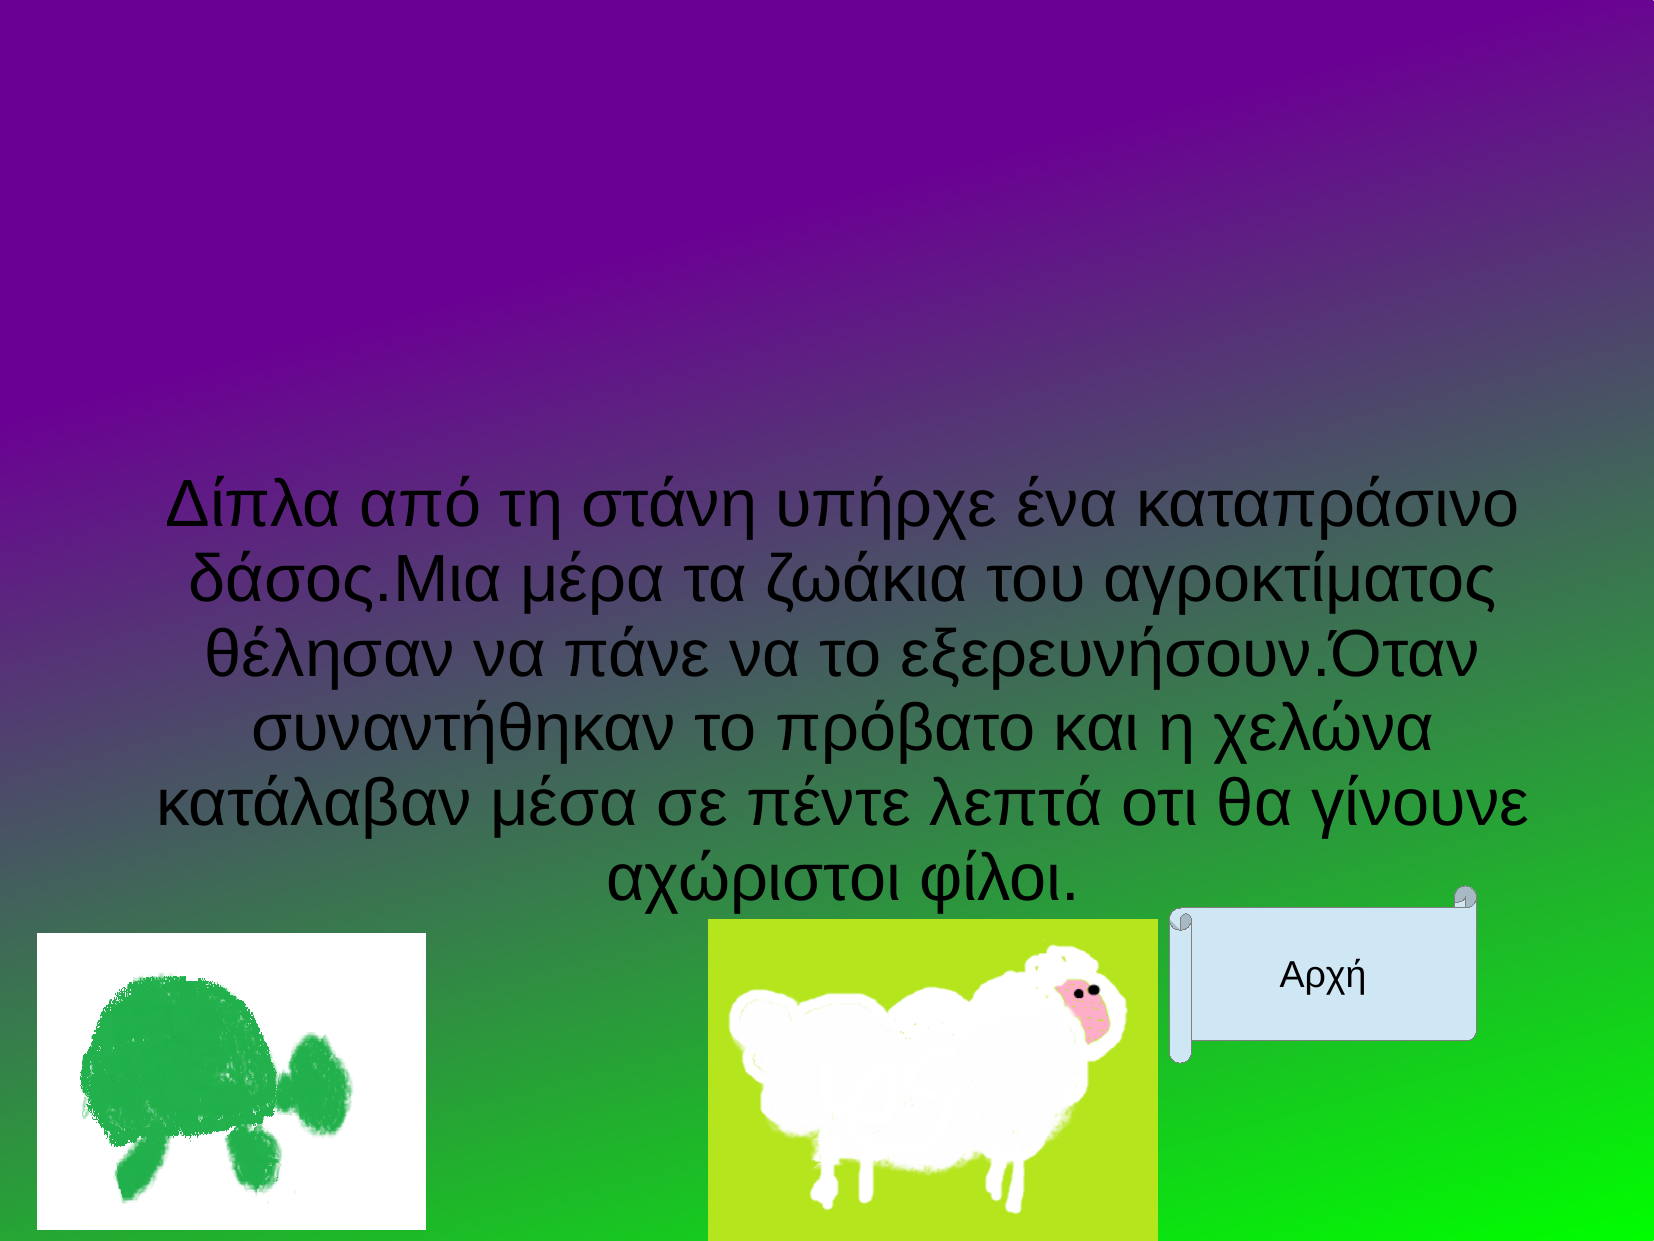

#
Δίπλα από τη στάνη υπήρχε ένα καταπράσινο δάσος.Μια μέρα τα ζωάκια του αγροκτίματος θέλησαν να πάνε να το εξερευνήσουν.Όταν συναντήθηκαν το πρόβατο και η χελώνα κατάλαβαν μέσα σε πέντε λεπτά οτι θα γίνουνε αχώριστοι φίλοι.
Αρχή